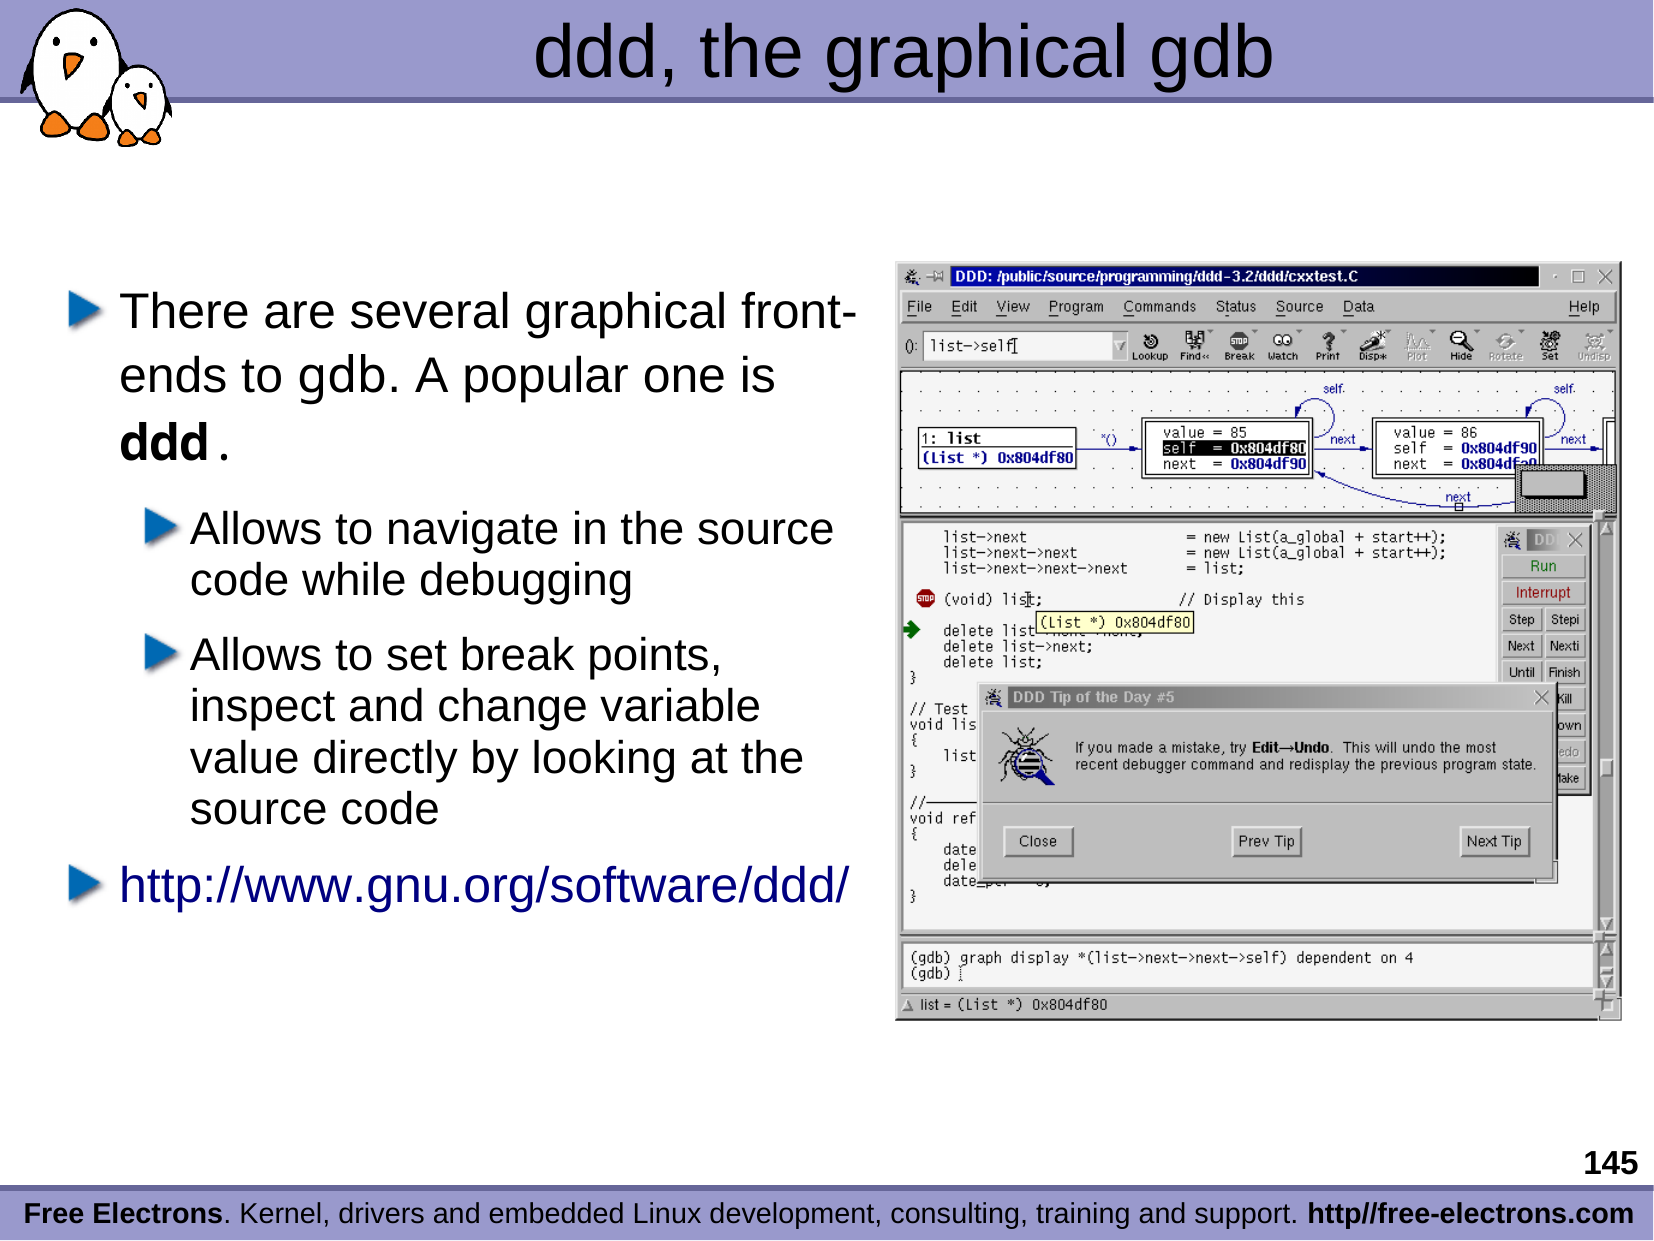

# ddd, the graphical gdb
There are several graphical front-ends to gdb. A popular one is ddd.
Allows to navigate in the source code while debugging
Allows to set break points, inspect and change variable value directly by looking at the source code
http://www.gnu.org/software/ddd/